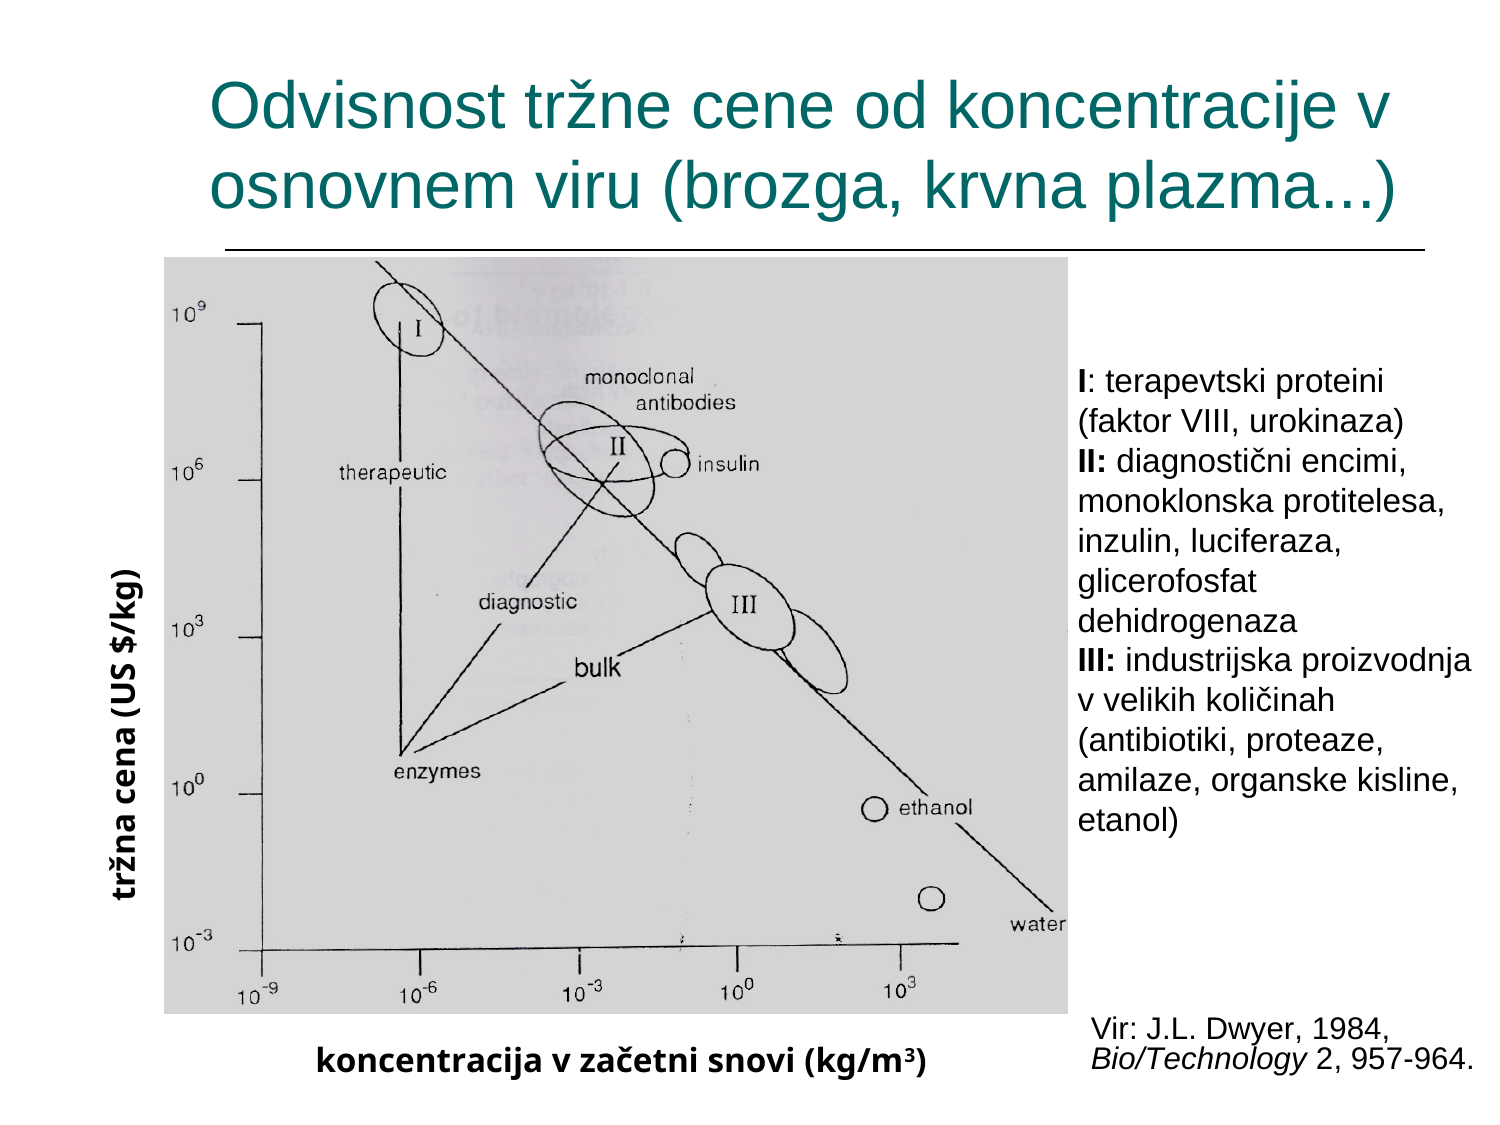

# Odvisnost tržne cene od koncentracije v osnovnem viru (brozga, krvna plazma...)
I: terapevtski proteini
(faktor VIII, urokinaza)
II: diagnostični encimi, monoklonska protitelesa, inzulin, luciferaza, glicerofosfat dehidrogenaza
III: industrijska proizvodnja v velikih količinah (antibiotiki, proteaze, amilaze, organske kisline, etanol)
tržna cena (US $/kg)
	Vir: J.L. Dwyer, 1984, Bio/Technology 2, 957-964.
koncentracija v začetni snovi (kg/m3)